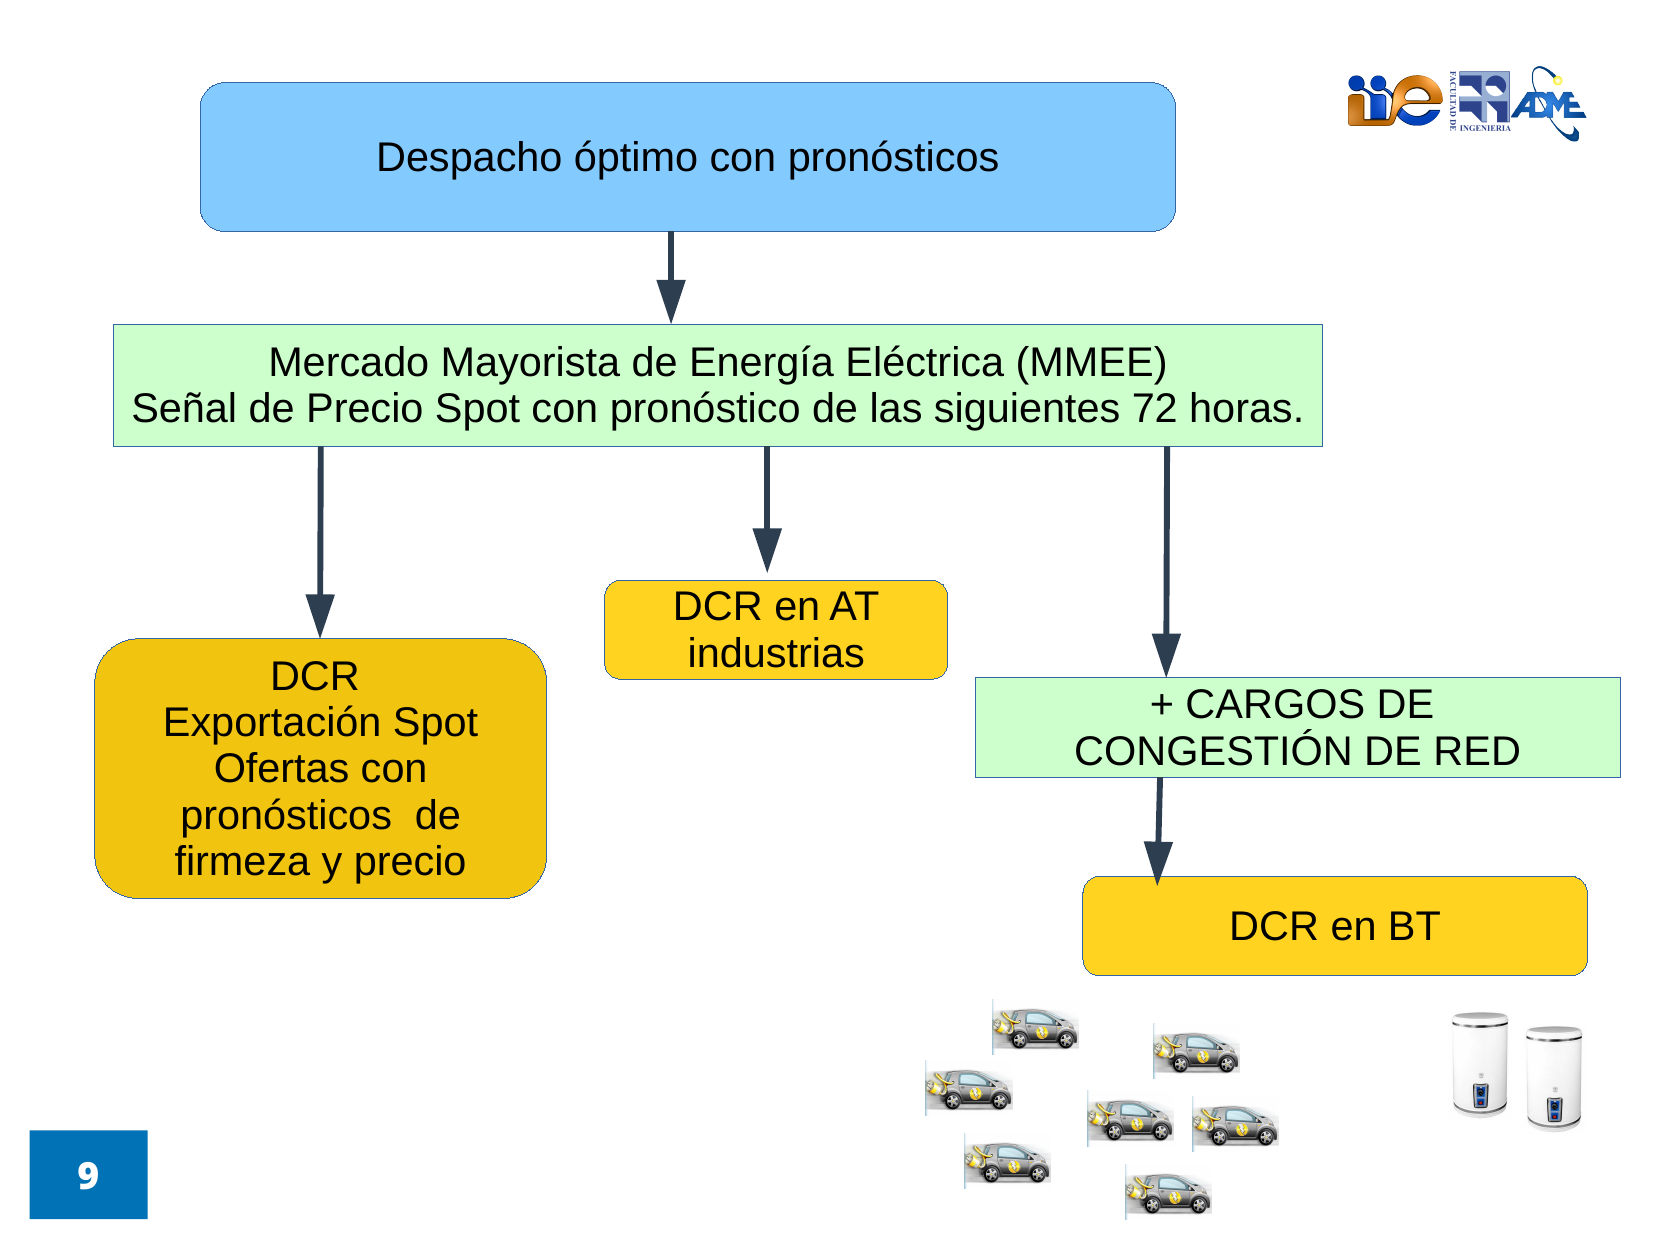

Despacho óptimo con pronósticos
Mercado Mayorista de Energía Eléctrica (MMEE)
Señal de Precio Spot con pronóstico de las siguientes 72 horas.
DCR en AT
industrias
DCR
Exportación Spot
Ofertas con pronósticos de firmeza y precio
+ CARGOS DE
CONGESTIÓN DE RED
DCR en BT